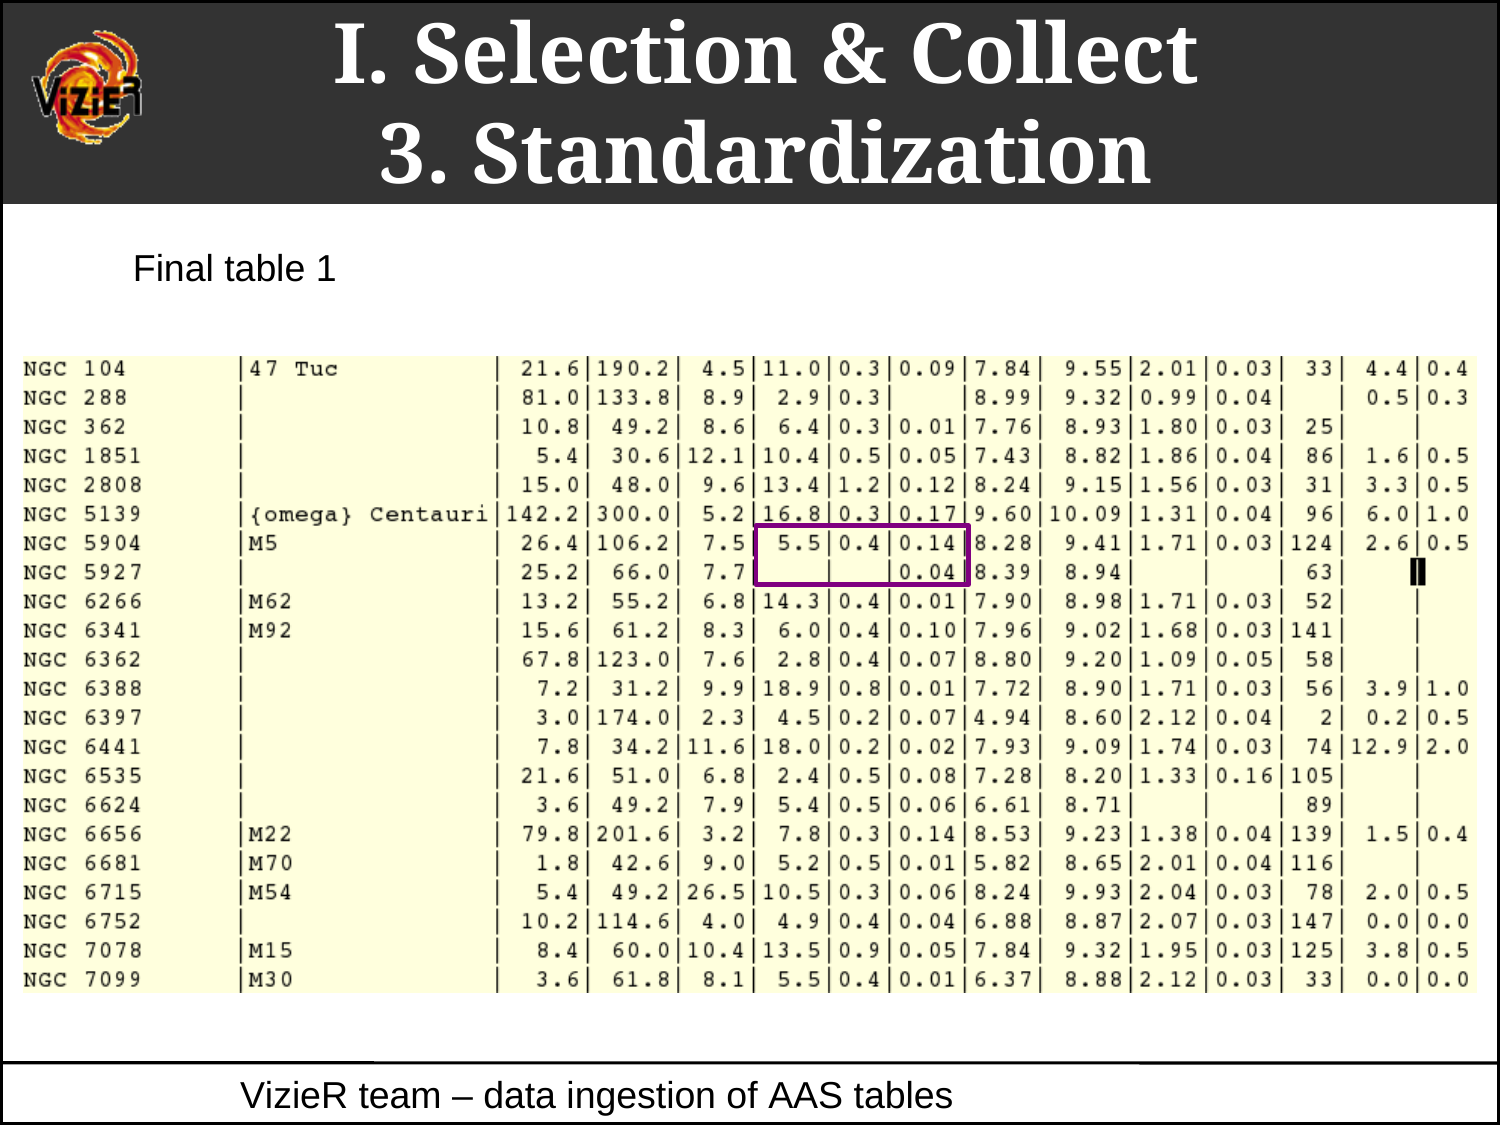

# I. Selection & Collect 3. Standardization
Final table 1